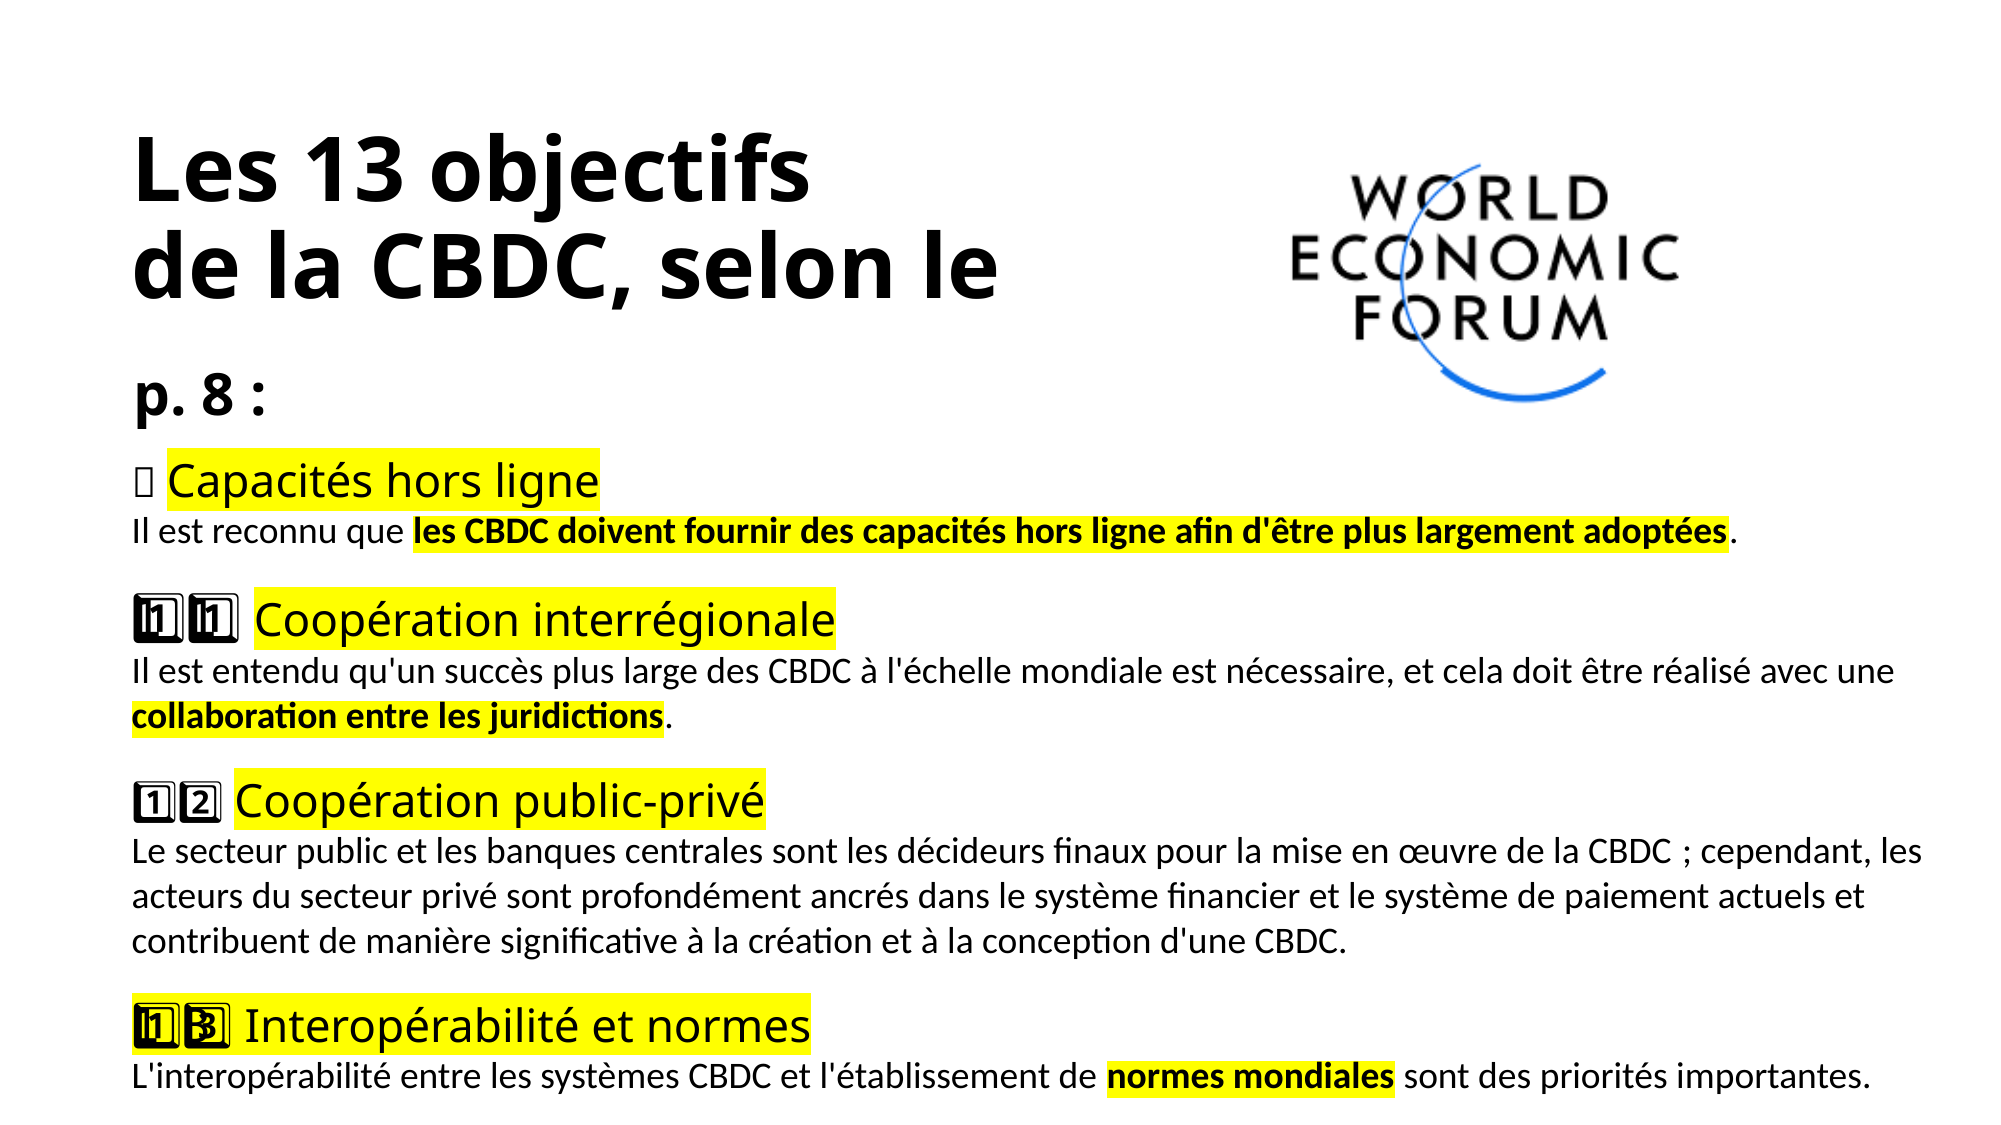

# Les 13 objectifs de la CBDC, selon le
p. 8 :
🔟 Capacités hors ligne
Il est reconnu que les CBDC doivent fournir des capacités hors ligne afin d'être plus largement adoptées.
1️⃣1️⃣ Coopération interrégionale
Il est entendu qu'un succès plus large des CBDC à l'échelle mondiale est nécessaire, et cela doit être réalisé avec une collaboration entre les juridictions.
1️⃣2️⃣ Coopération public-privé
Le secteur public et les banques centrales sont les décideurs finaux pour la mise en œuvre de la CBDC ; cependant, les acteurs du secteur privé sont profondément ancrés dans le système financier et le système de paiement actuels et contribuent de manière significative à la création et à la conception d'une CBDC.
1️⃣3️⃣ Interopérabilité et normes
L'interopérabilité entre les systèmes CBDC et l'établissement de normes mondiales sont des priorités importantes.